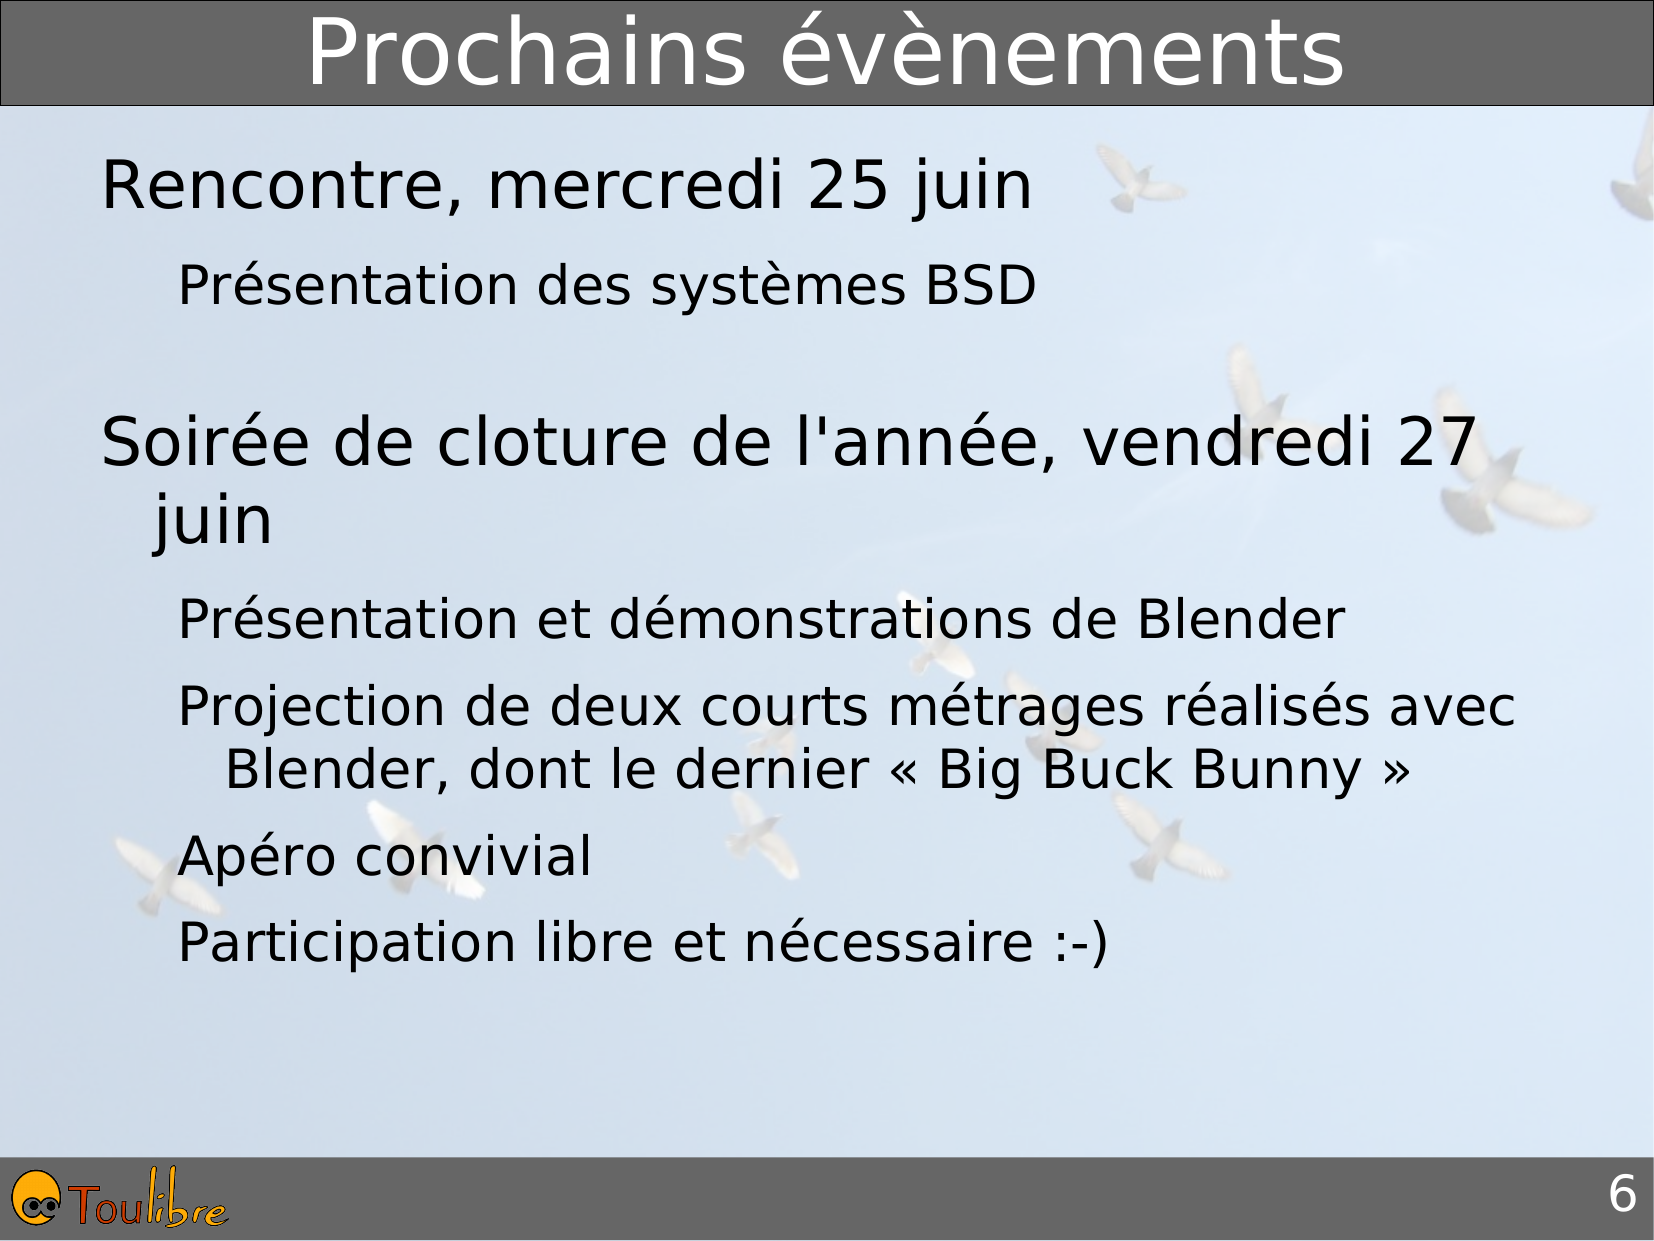

# Prochains évènements
Rencontre, mercredi 25 juin
Présentation des systèmes BSD
Soirée de cloture de l'année, vendredi 27 juin
Présentation et démonstrations de Blender
Projection de deux courts métrages réalisés avec Blender, dont le dernier « Big Buck Bunny »
Apéro convivial
Participation libre et nécessaire :-)